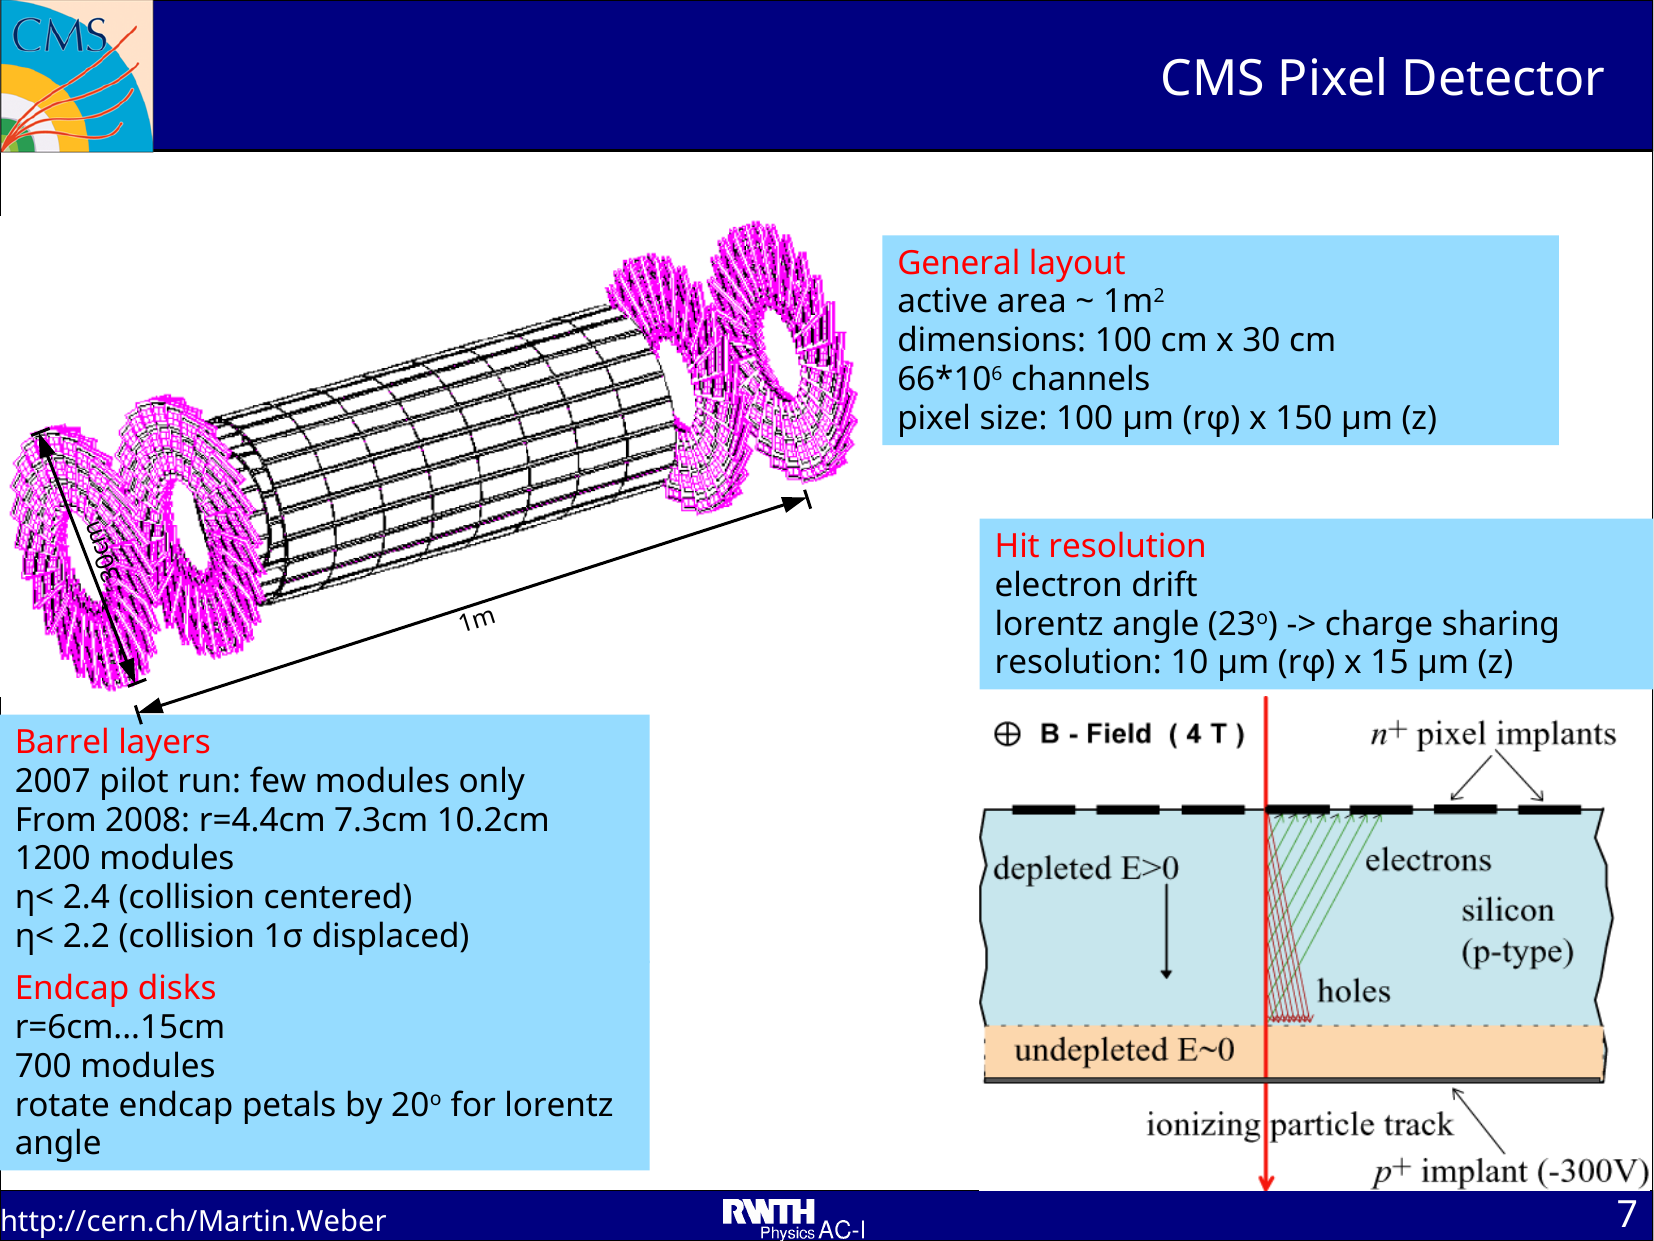

# CMS Pixel Detector
General layout
active area ~ 1m2
dimensions: 100 cm x 30 cm
66*106 channels
pixel size: 100 µm (rφ) x 150 µm (z)
Hit resolution
electron drift
lorentz angle (23o) -> charge sharing
resolution: 10 µm (rφ) x 15 µm (z)
Barrel layers
2007 pilot run: few modules only
From 2008: r=4.4cm 7.3cm 10.2cm
1200 modules
η< 2.4 (collision centered)
η< 2.2 (collision 1σ displaced)
Endcap disks
r=6cm...15cm
700 modules
rotate endcap petals by 20o for lorentz angle